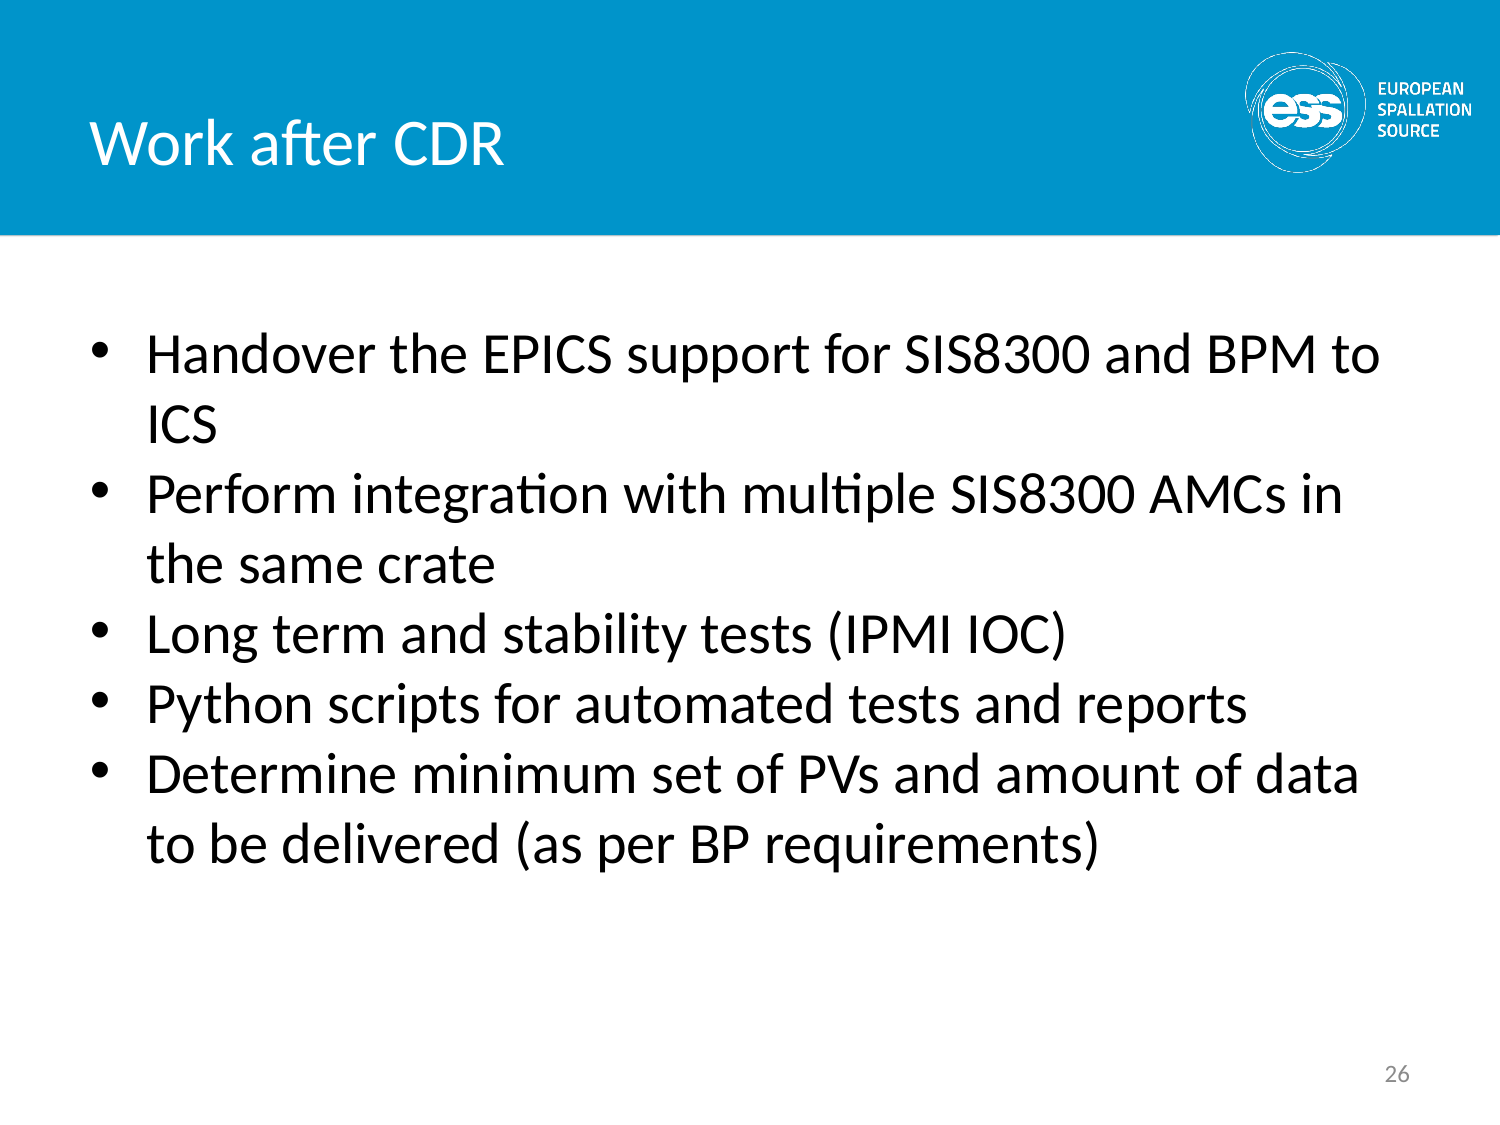

Work after CDR
Handover the EPICS support for SIS8300 and BPM to ICS
Perform integration with multiple SIS8300 AMCs in the same crate
Long term and stability tests (IPMI IOC)
Python scripts for automated tests and reports
Determine minimum set of PVs and amount of data to be delivered (as per BP requirements)